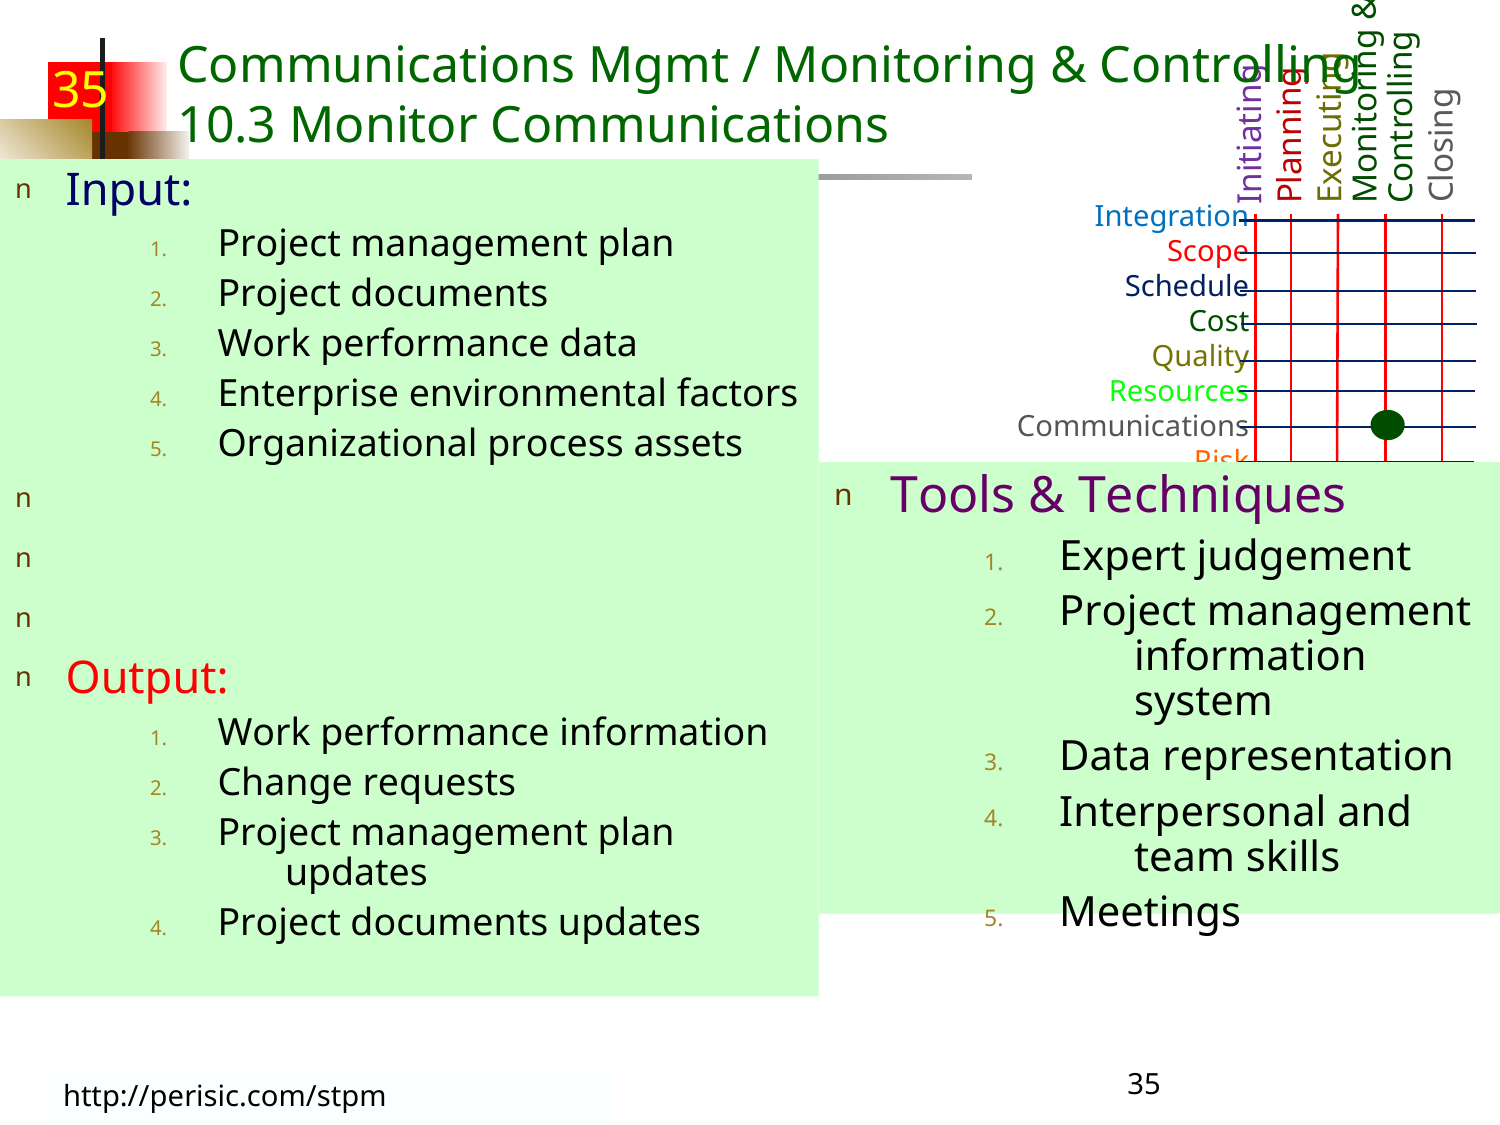

Initiating
Planning
Executing
Monitoring &
Controlling
Closing
Integration
Scope
Schedule
Cost
Quality
Resources
Communications
Risk
Procurement
Stakeholders
Communications Mgmt / Monitoring & Controlling
10.3 Monitor Communications
# Input:
Project management plan
Project documents
Work performance data
Enterprise environmental factors
Organizational process assets
Output:
Work performance information
Change requests
Project management plan updates
Project documents updates
Tools & Techniques
Expert judgement
Project management information system
Data representation
Interpersonal and team skills
Meetings
34
http://perisic.com/stpm